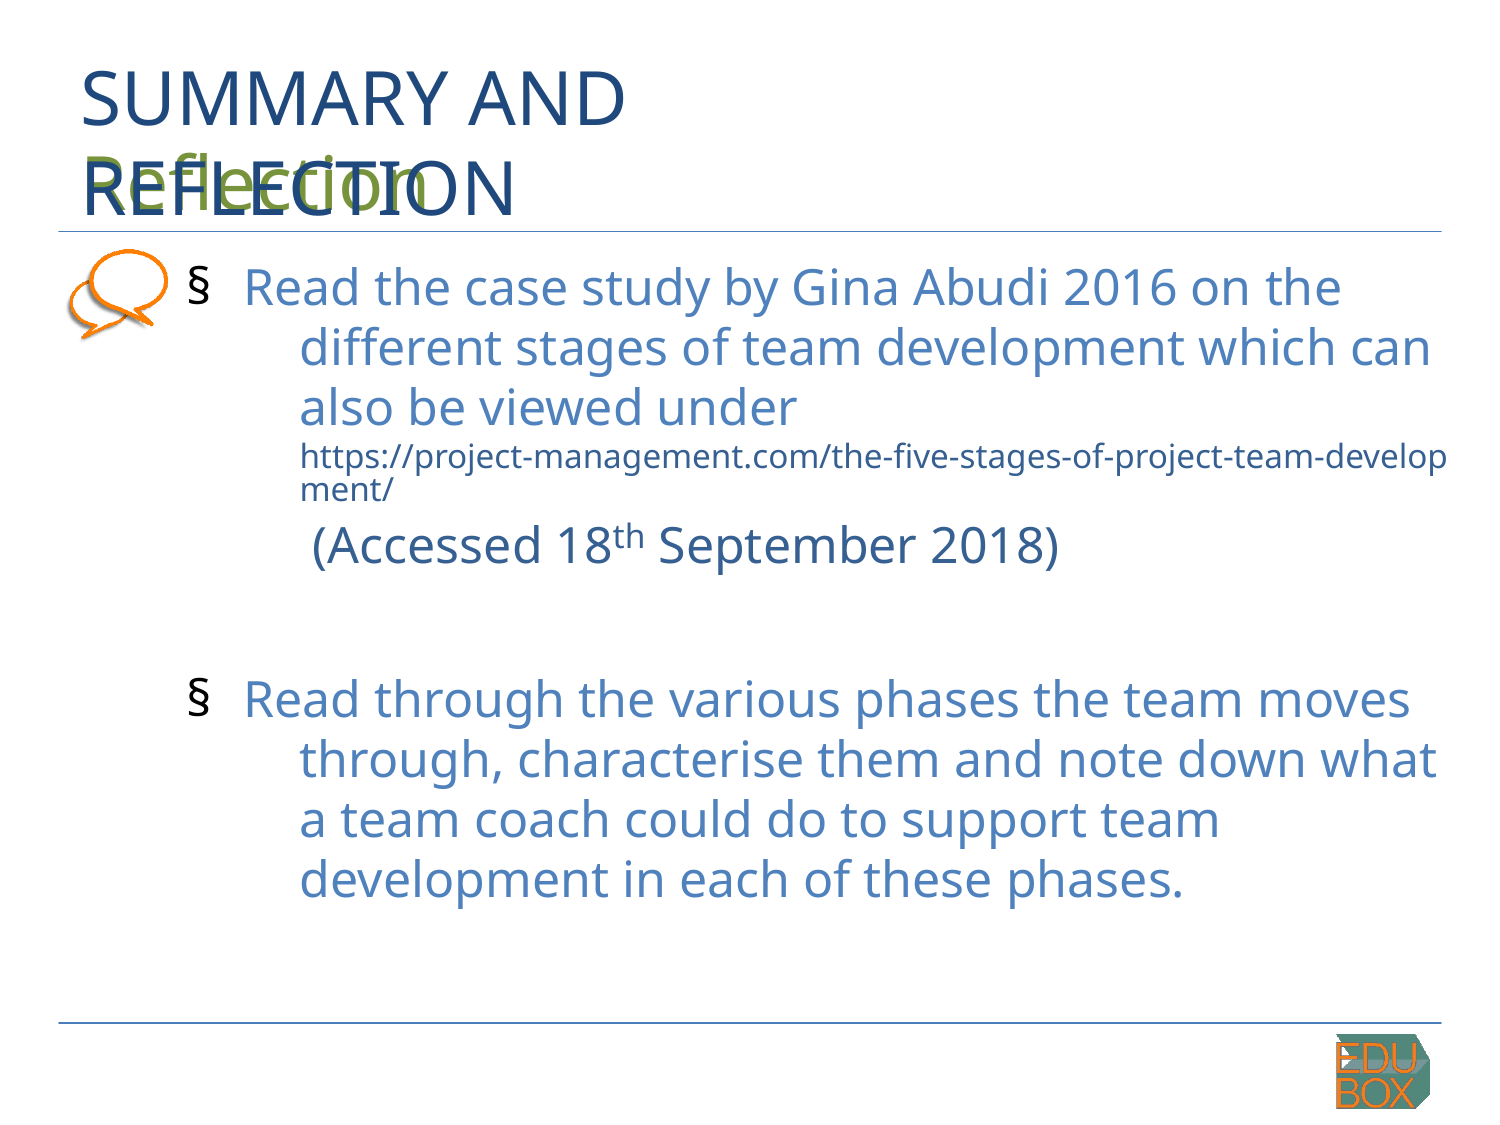

SUMMARY AND REFLECTION
# Reflection
Read the case study by Gina Abudi 2016 on the different stages of team development which can also be viewed under https://project-management.com/the-five-stages-of-project-team-development/ (Accessed 18th September 2018)
Read through the various phases the team moves through, characterise them and note down what a team coach could do to support team development in each of these phases.